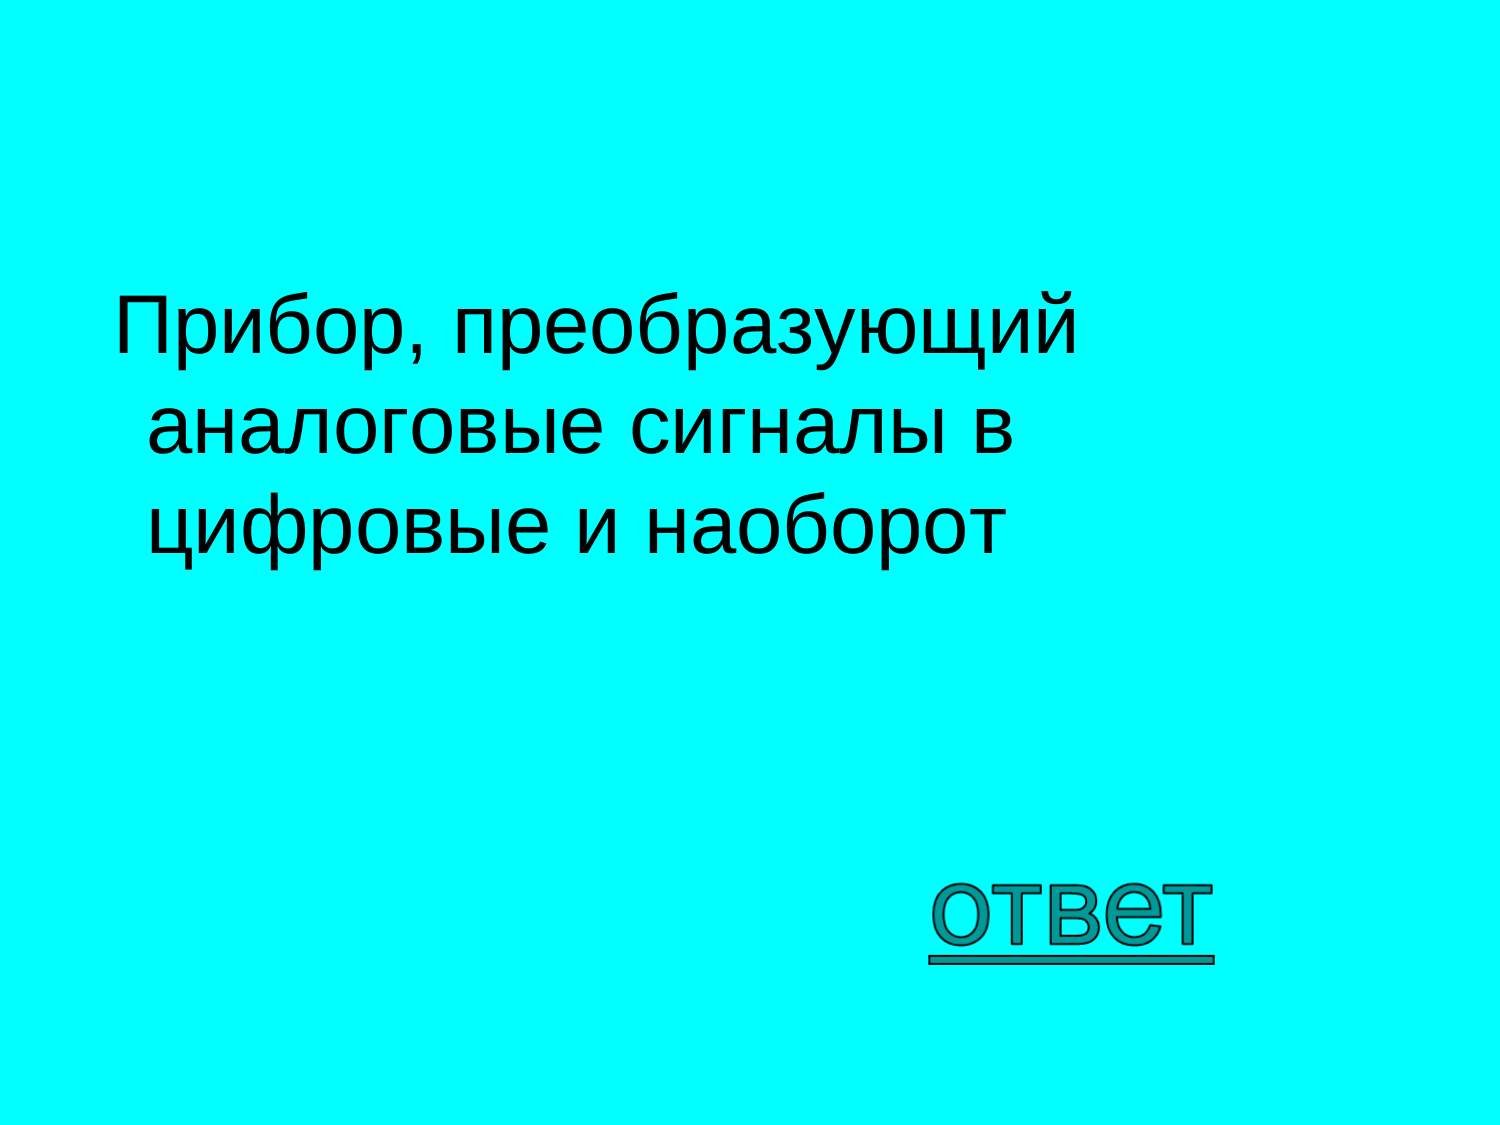

# Прибор, преобразующий аналоговые сигналы в цифровые и наоборот